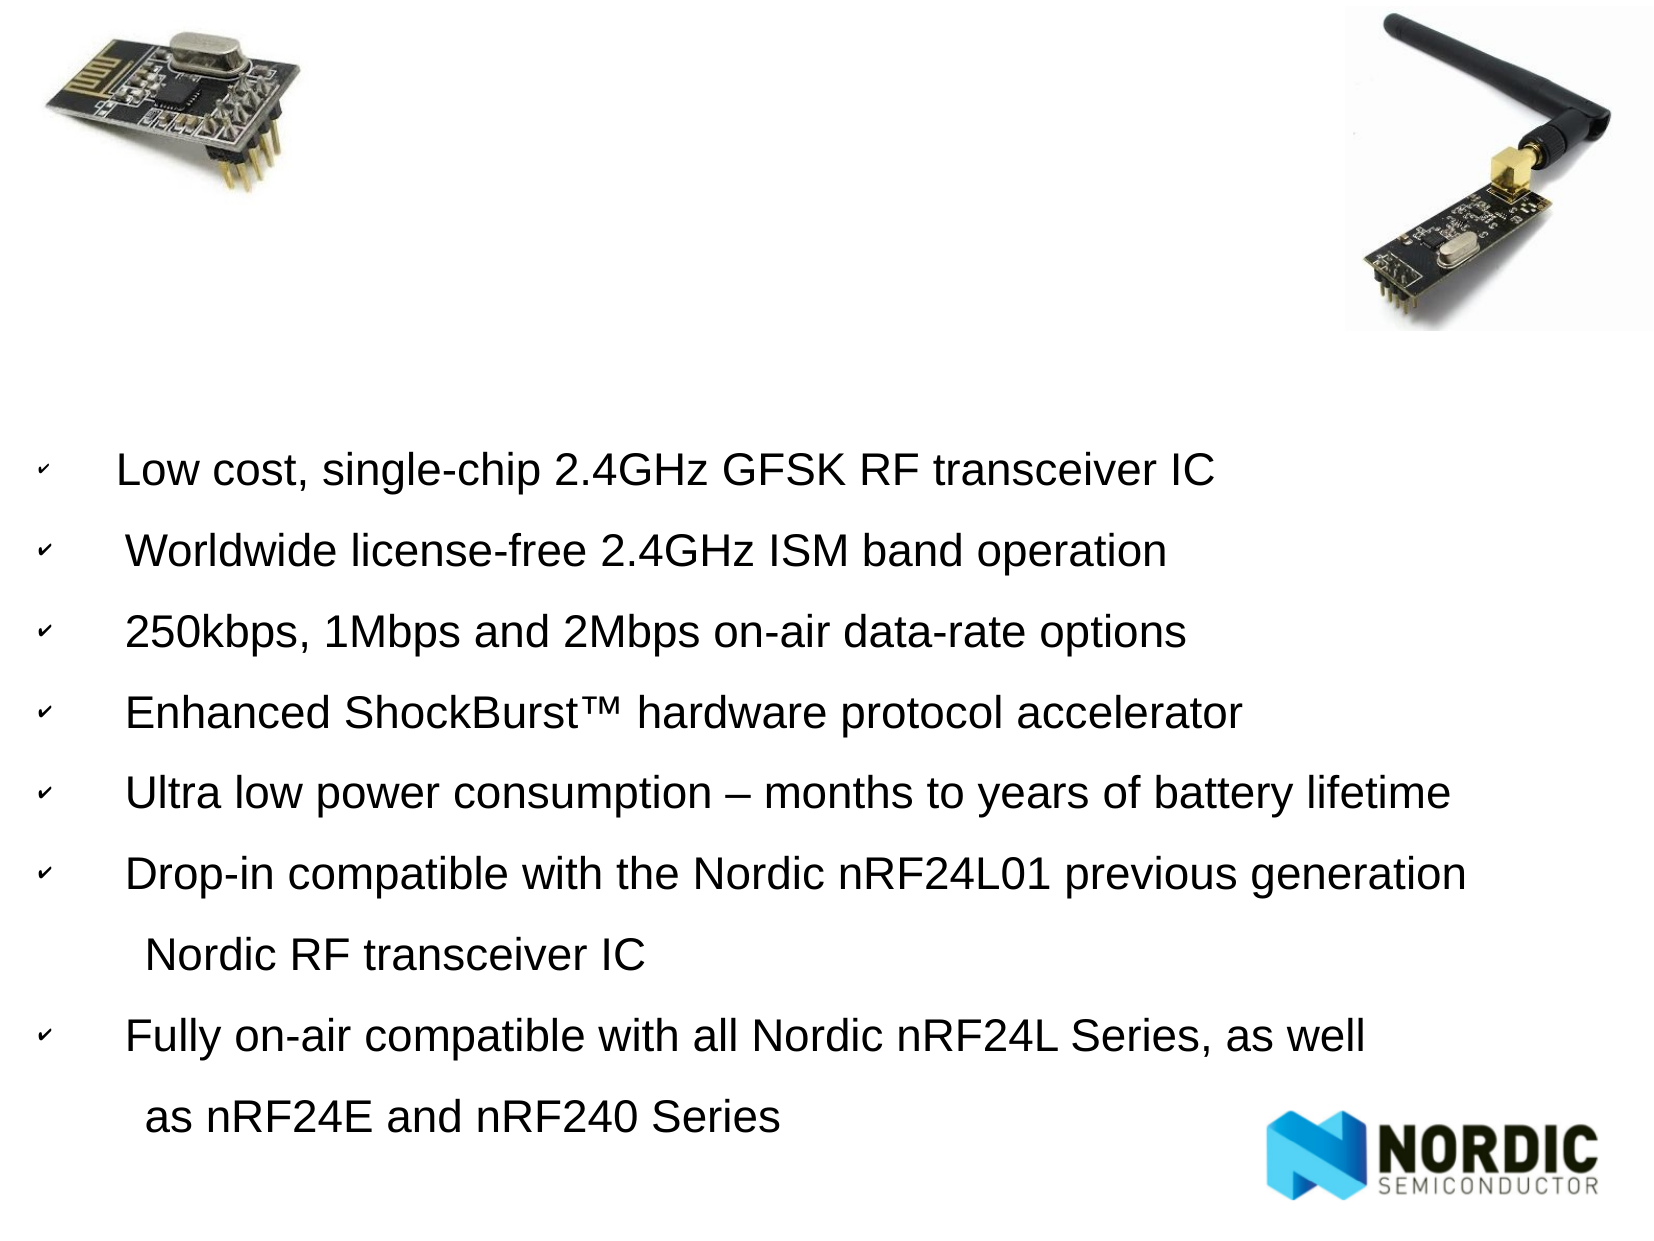

Low cost, single-chip 2.4GHz GFSK RF transceiver IC
 Worldwide license-free 2.4GHz ISM band operation
 250kbps, 1Mbps and 2Mbps on-air data-rate options
 Enhanced ShockBurst™ hardware protocol accelerator
 Ultra low power consumption – months to years of battery lifetime
 Drop-in compatible with the Nordic nRF24L01 previous generation
Nordic RF transceiver IC
 Fully on-air compatible with all Nordic nRF24L Series, as well
as nRF24E and nRF240 Series